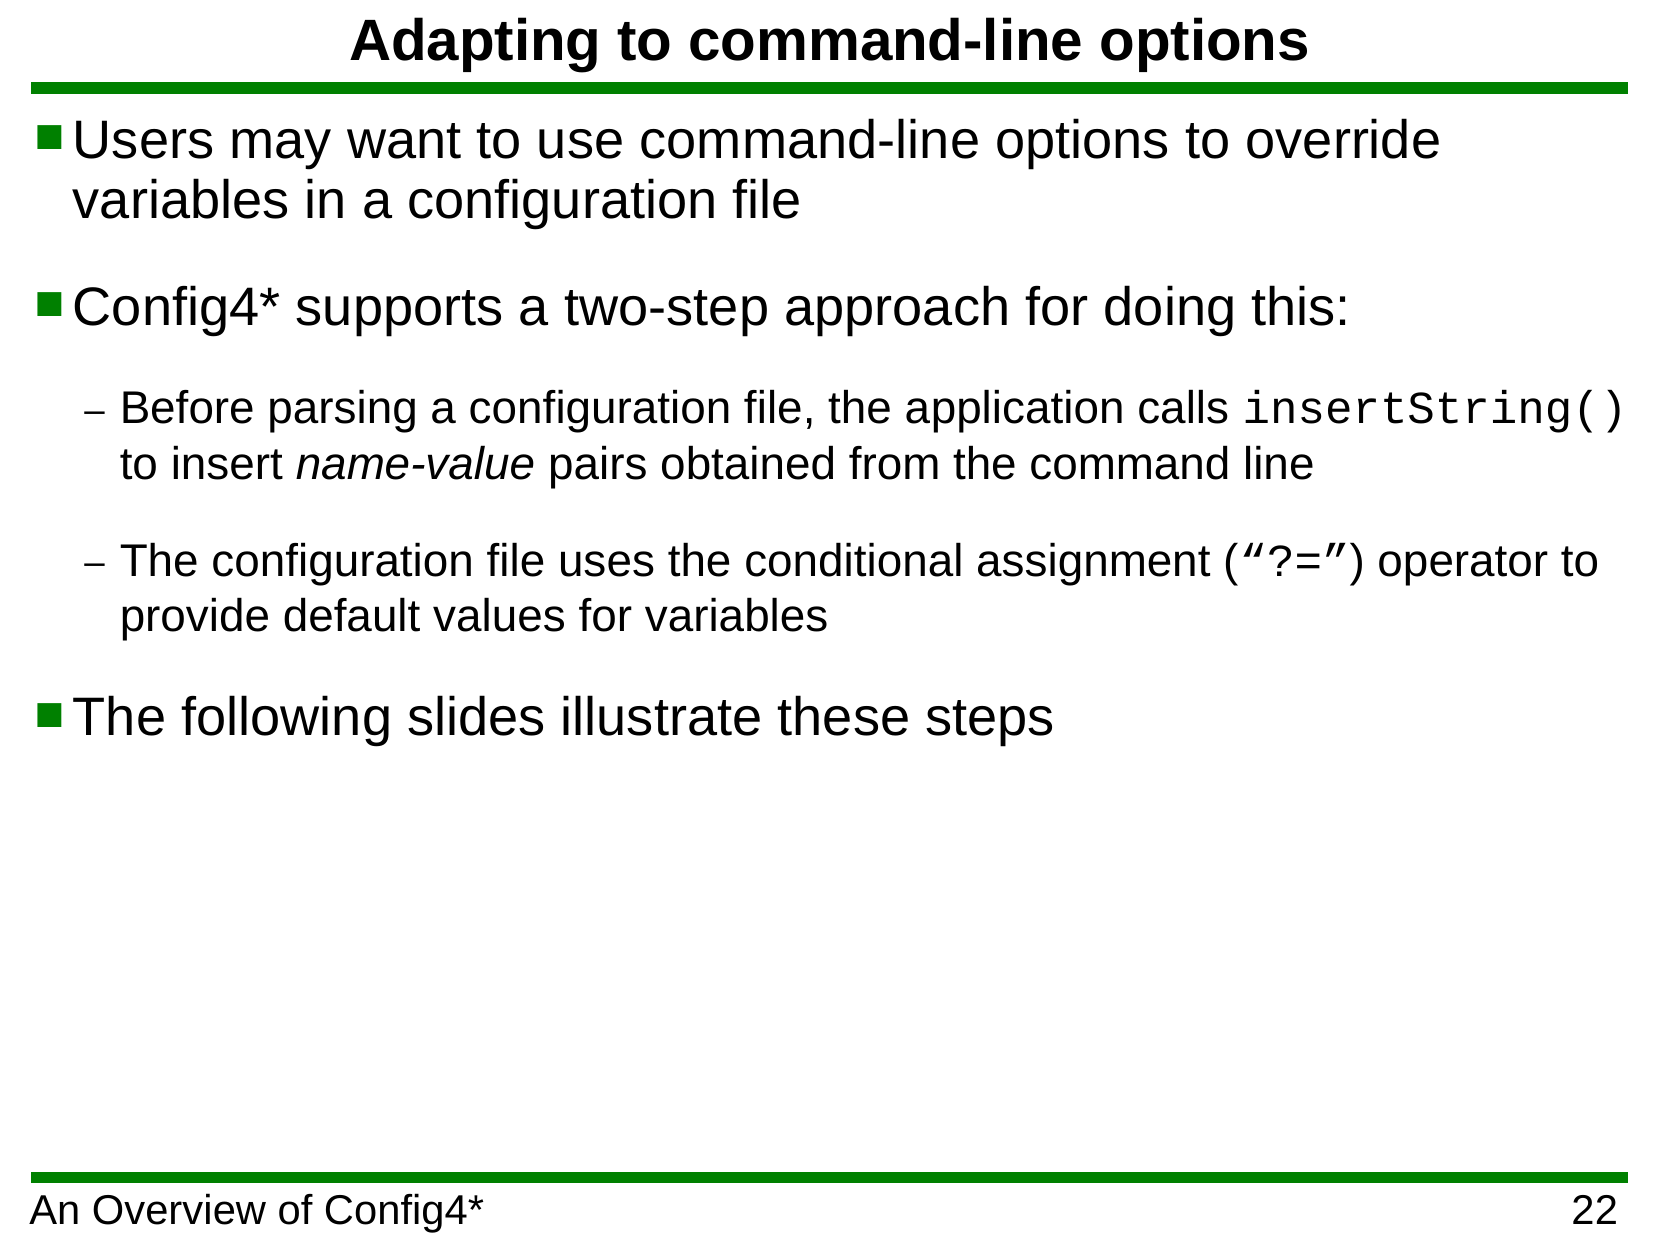

# Adapting to command-line options
Users may want to use command-line options to override variables in a configuration file
Config4* supports a two-step approach for doing this:
Before parsing a configuration file, the application calls insertString() to insert name-value pairs obtained from the command line
The configuration file uses the conditional assignment (“?=”) operator to provide default values for variables
The following slides illustrate these steps
An Overview of Config4*
22